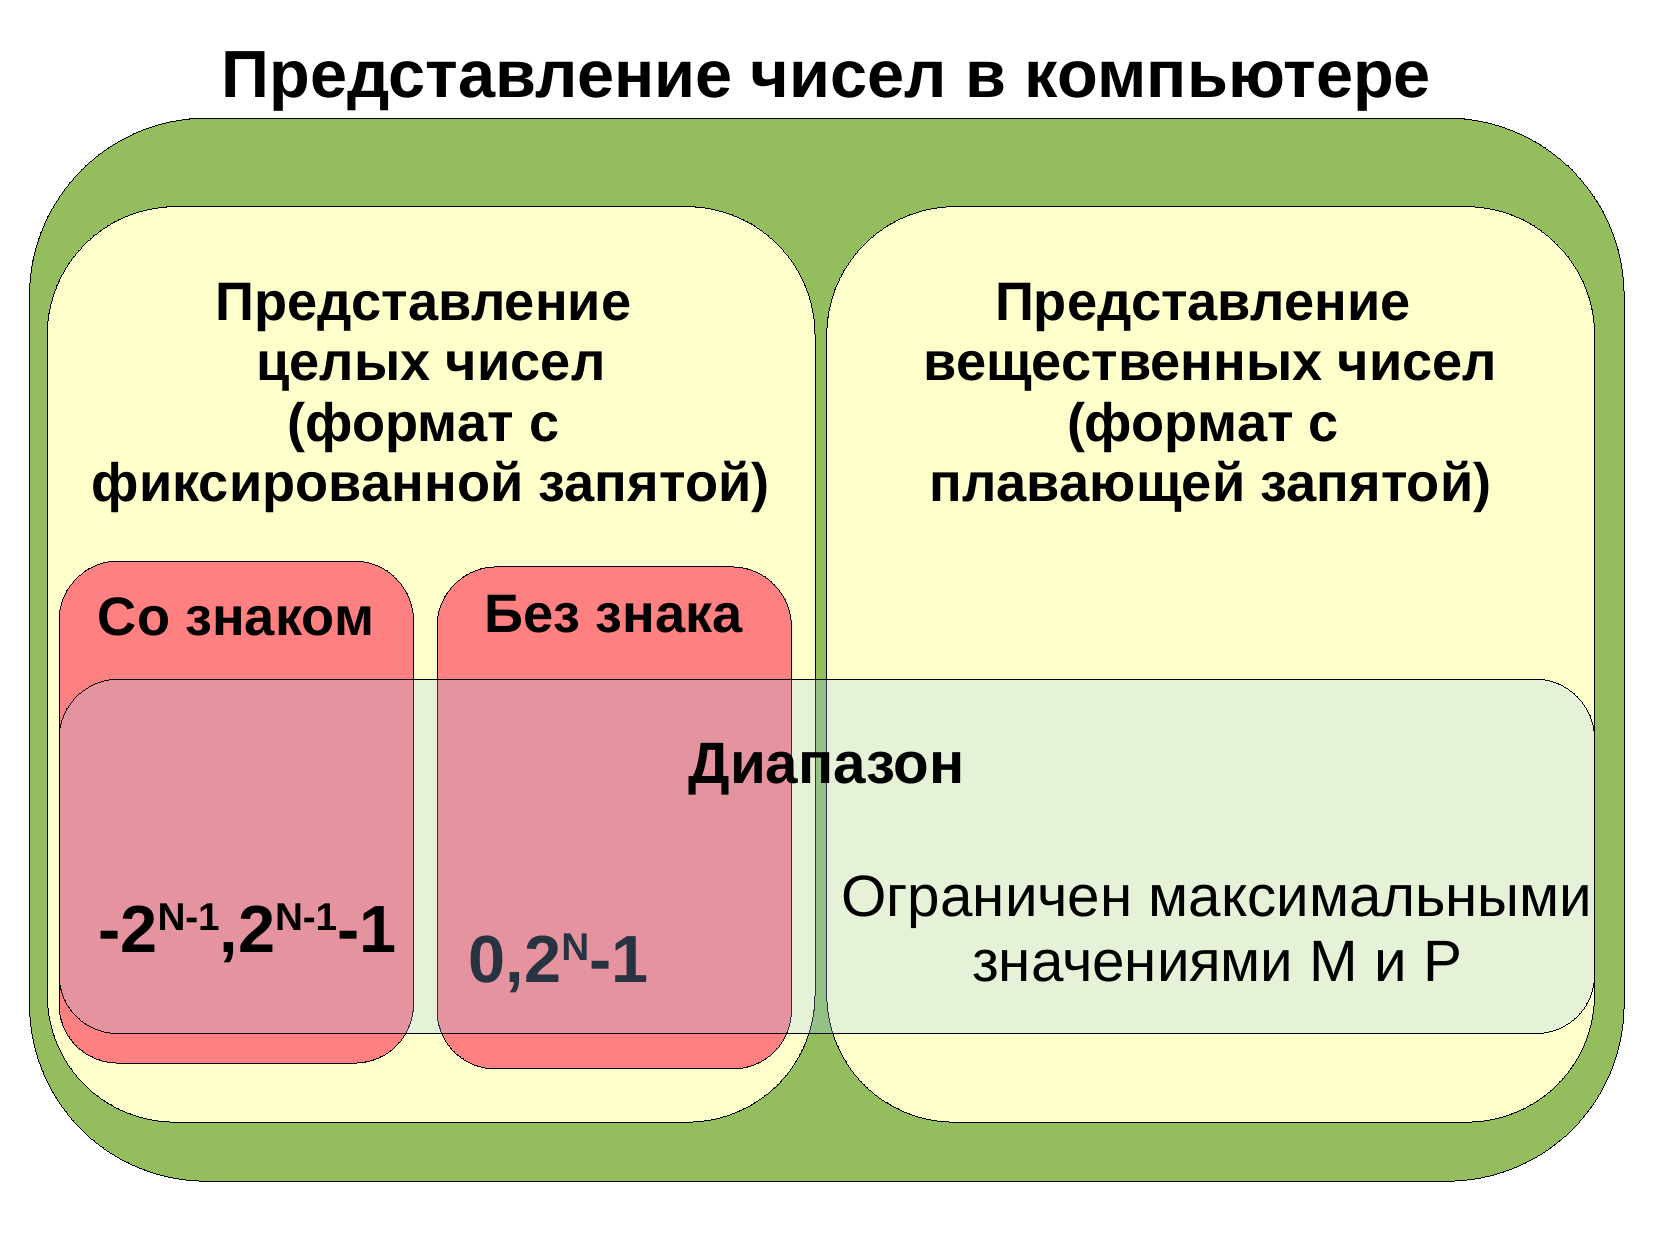

Представление чисел в компьютере
Представление
целых чисел
(формат с
фиксированной запятой)
Представление
вещественных чисел
(формат с
плавающей запятой)
Со знаком
Без знака
0,2N-1
Диапазон
Ограничен максимальными
значениями M и P
-2N-1,2N-1-1